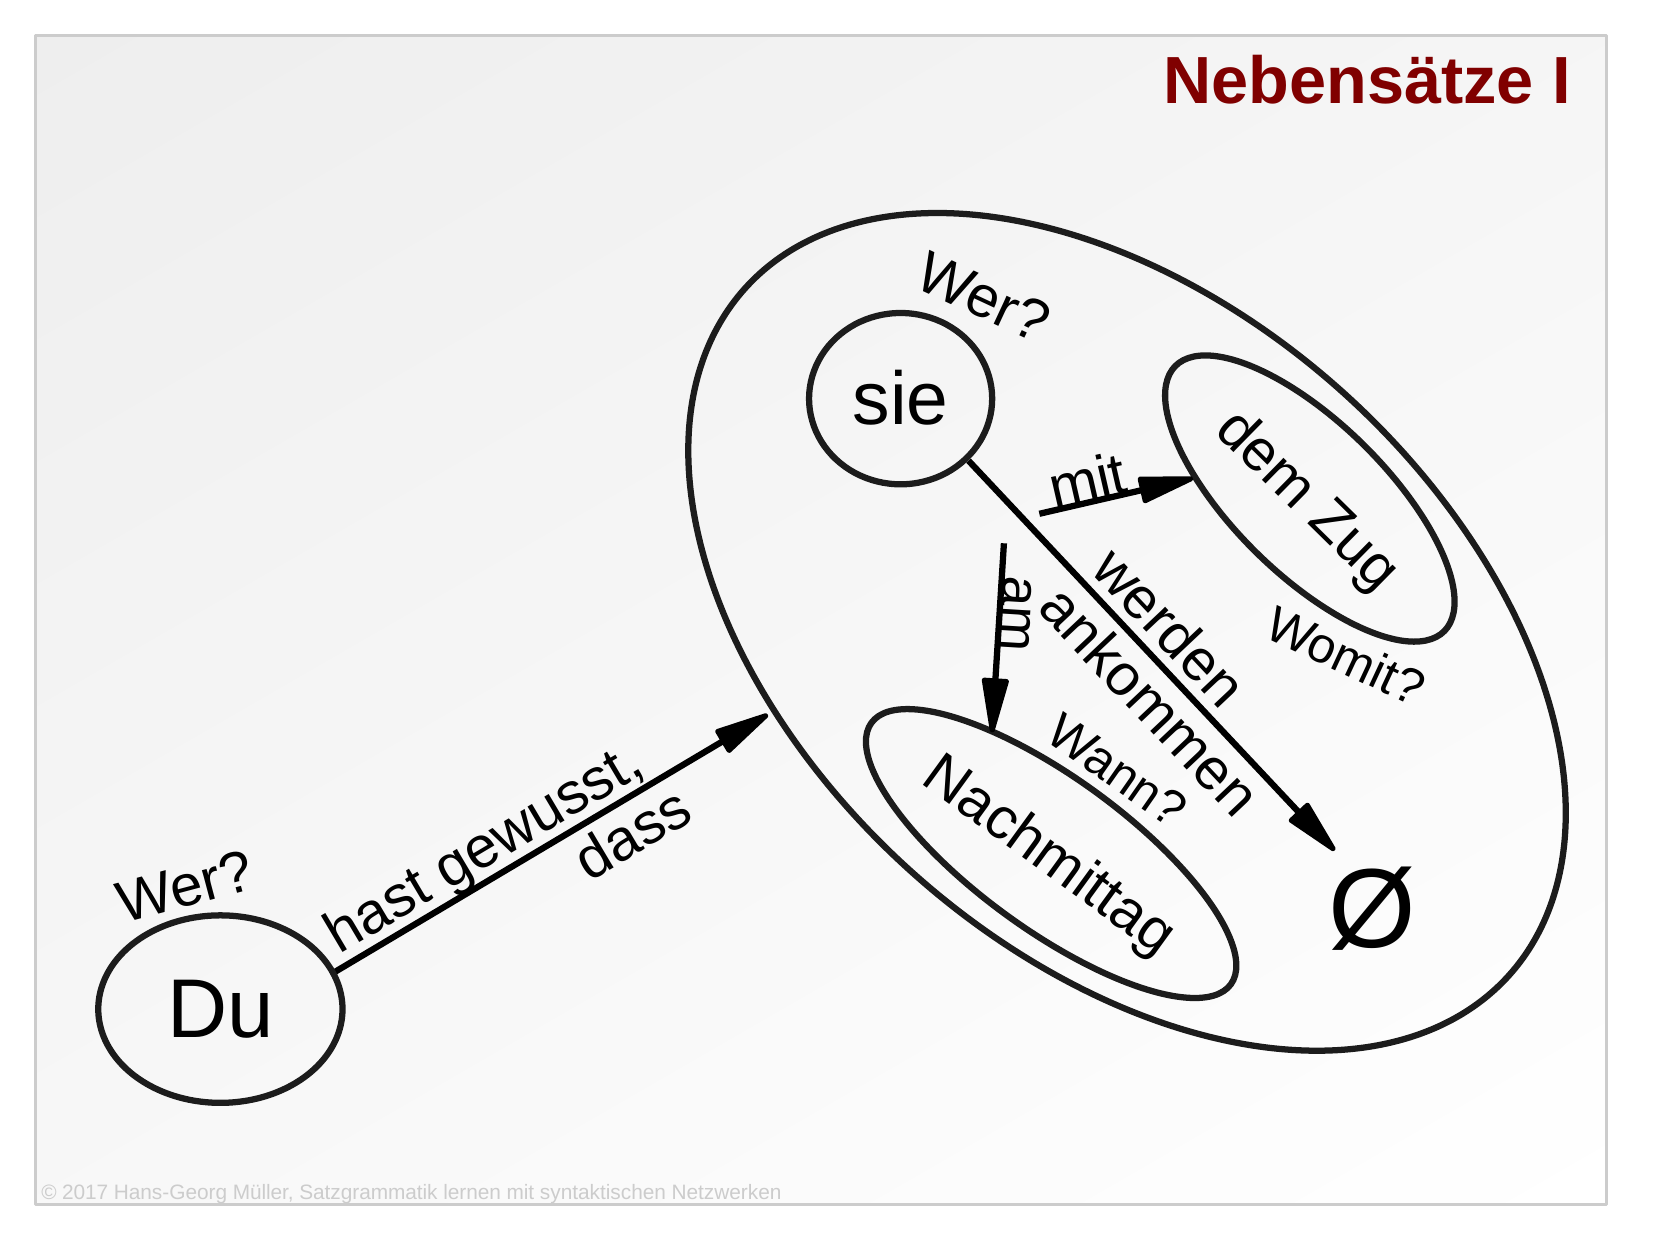

# Nebensätze I
Wer?
sie
dem Zug
werden
 ankommen
mit
am
Womit?
hast gewusst,
dass
Wann?
Nachmittag
Ø
Wer?
Du